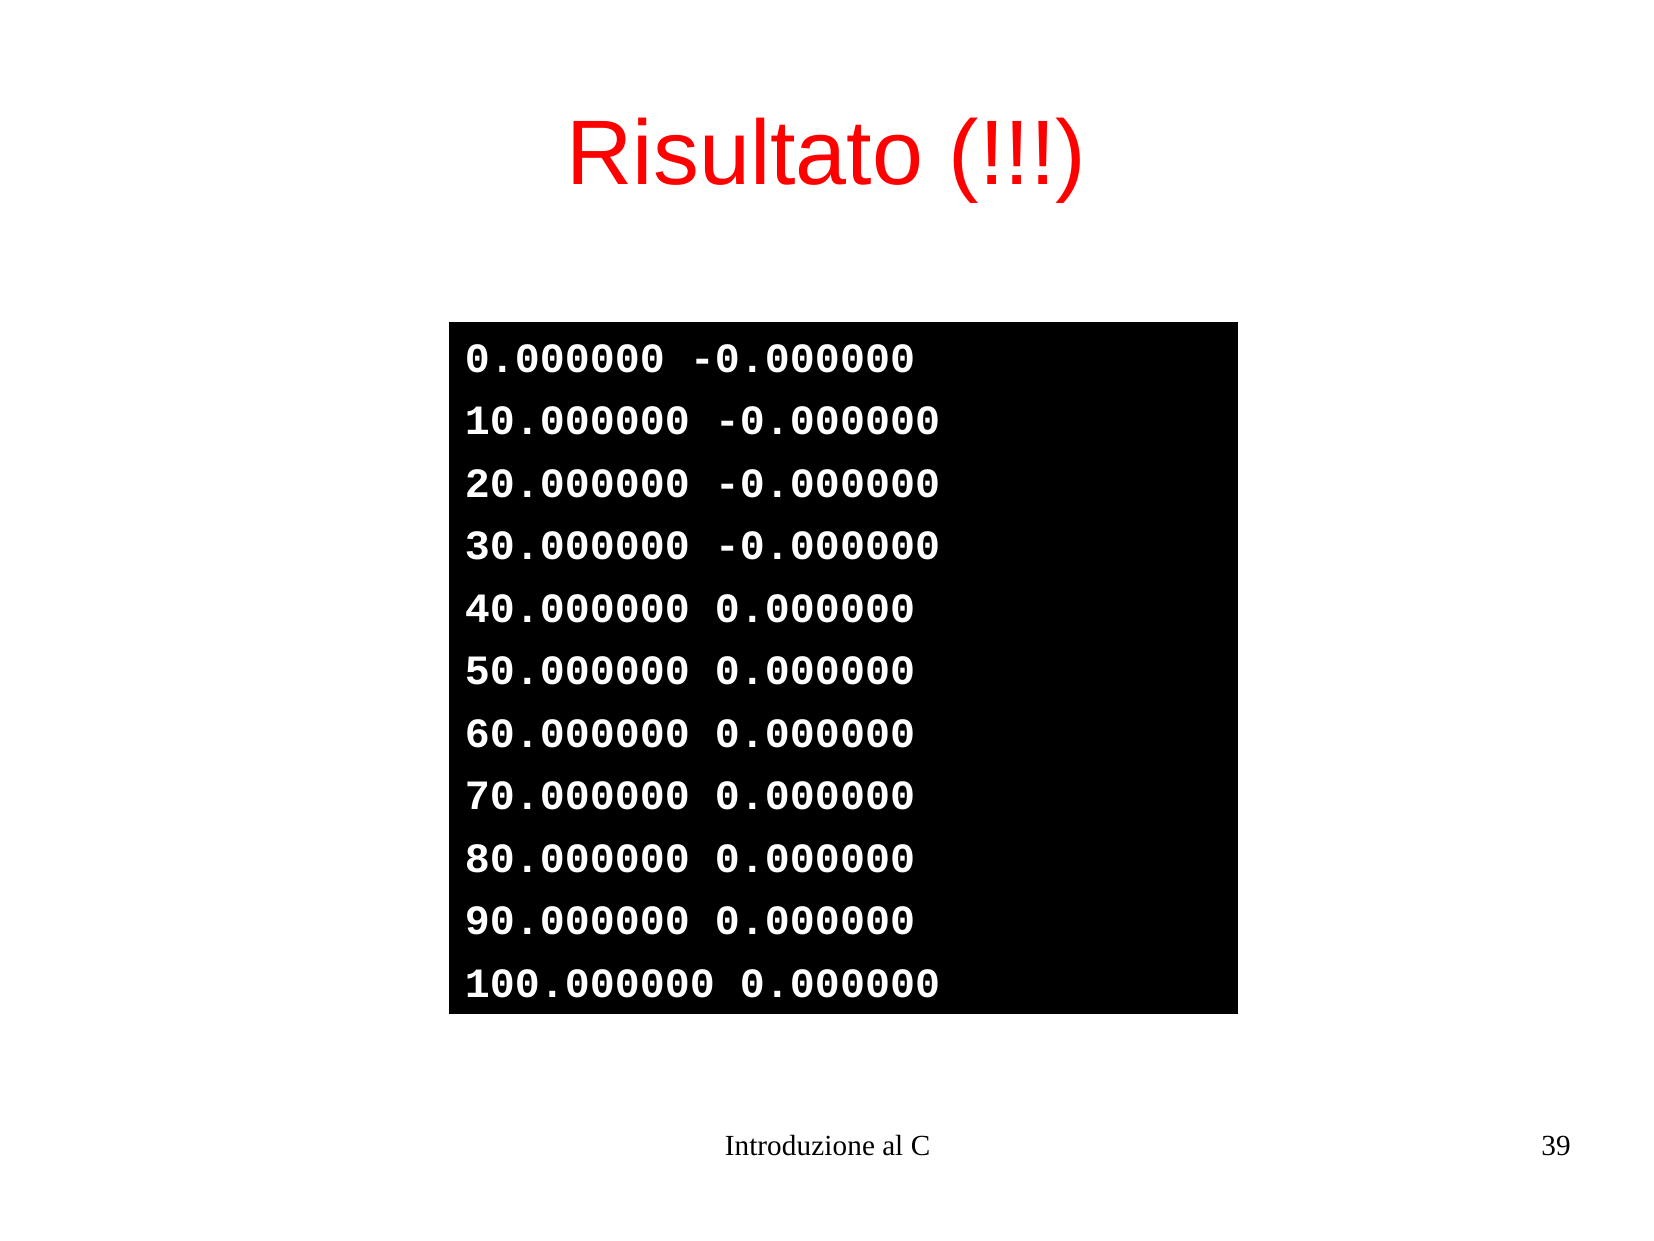

# Risultato (!!!)
0.000000 -0.000000
10.000000 -0.000000
20.000000 -0.000000
30.000000 -0.000000
40.000000 0.000000
50.000000 0.000000
60.000000 0.000000
70.000000 0.000000
80.000000 0.000000
90.000000 0.000000
100.000000 0.000000
Introduzione al C
39